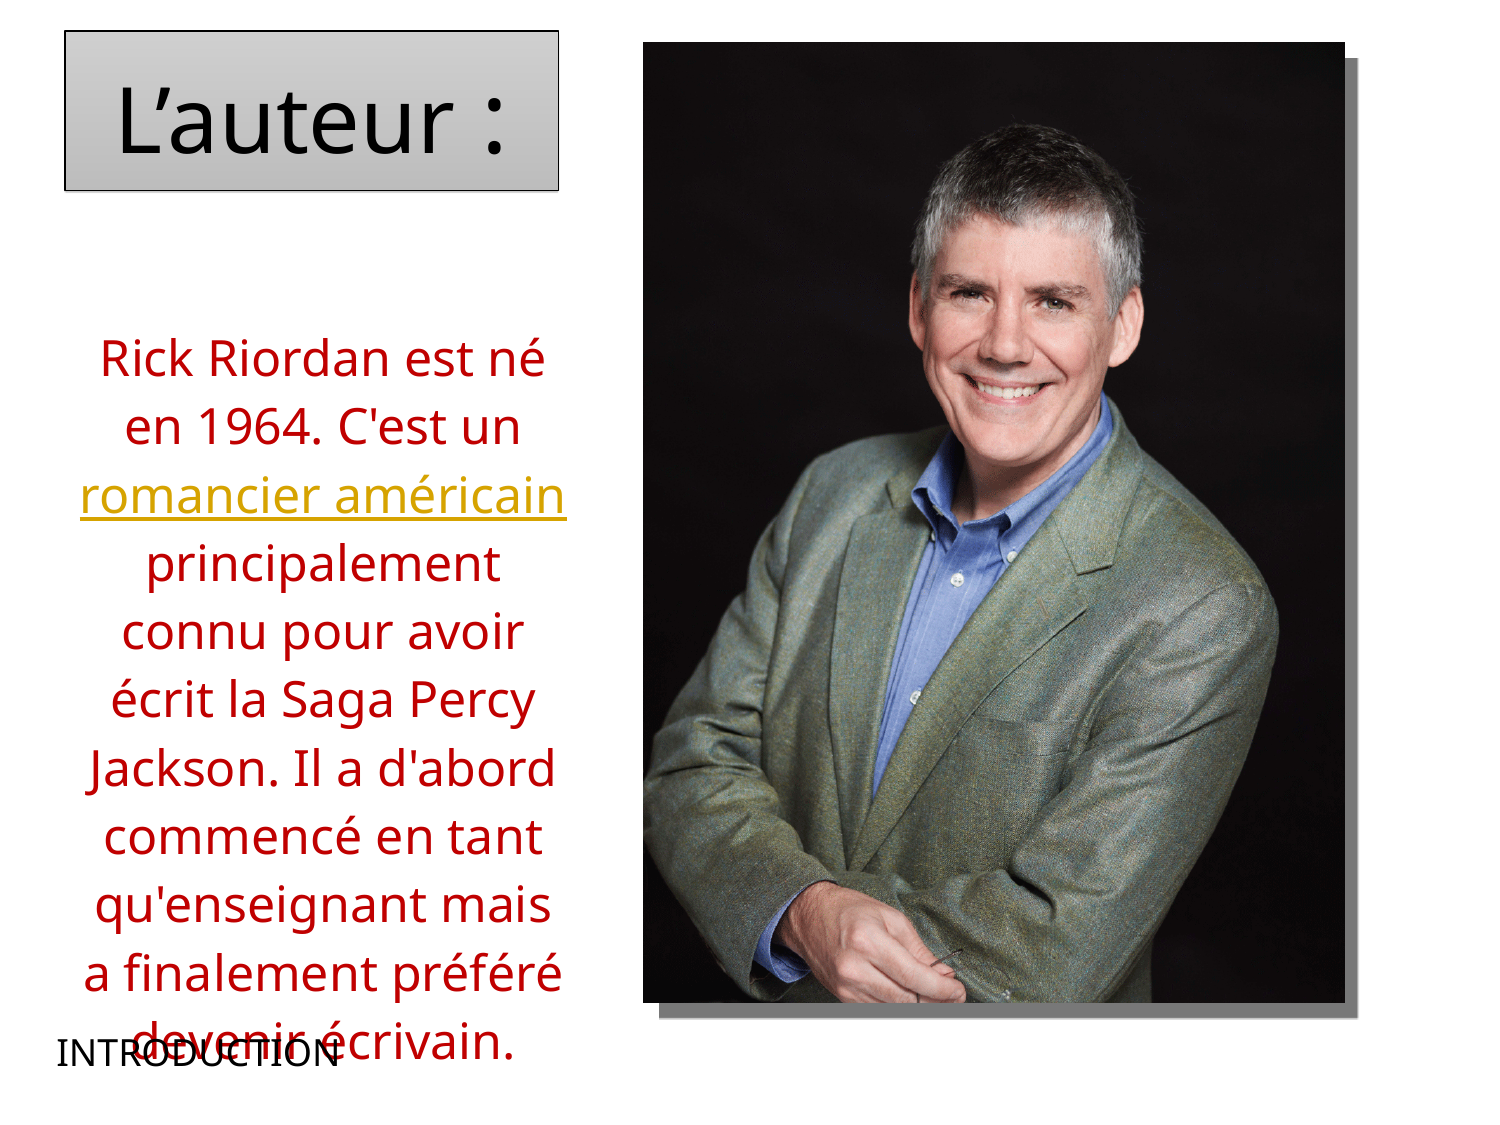

# L’auteur :
Rick Riordan est né en 1964. C'est un romancier américain principalement connu pour avoir écrit la Saga Percy Jackson. Il a d'abord commencé en tant qu'enseignant mais a finalement préféré devenir écrivain.
INTRODUCTION